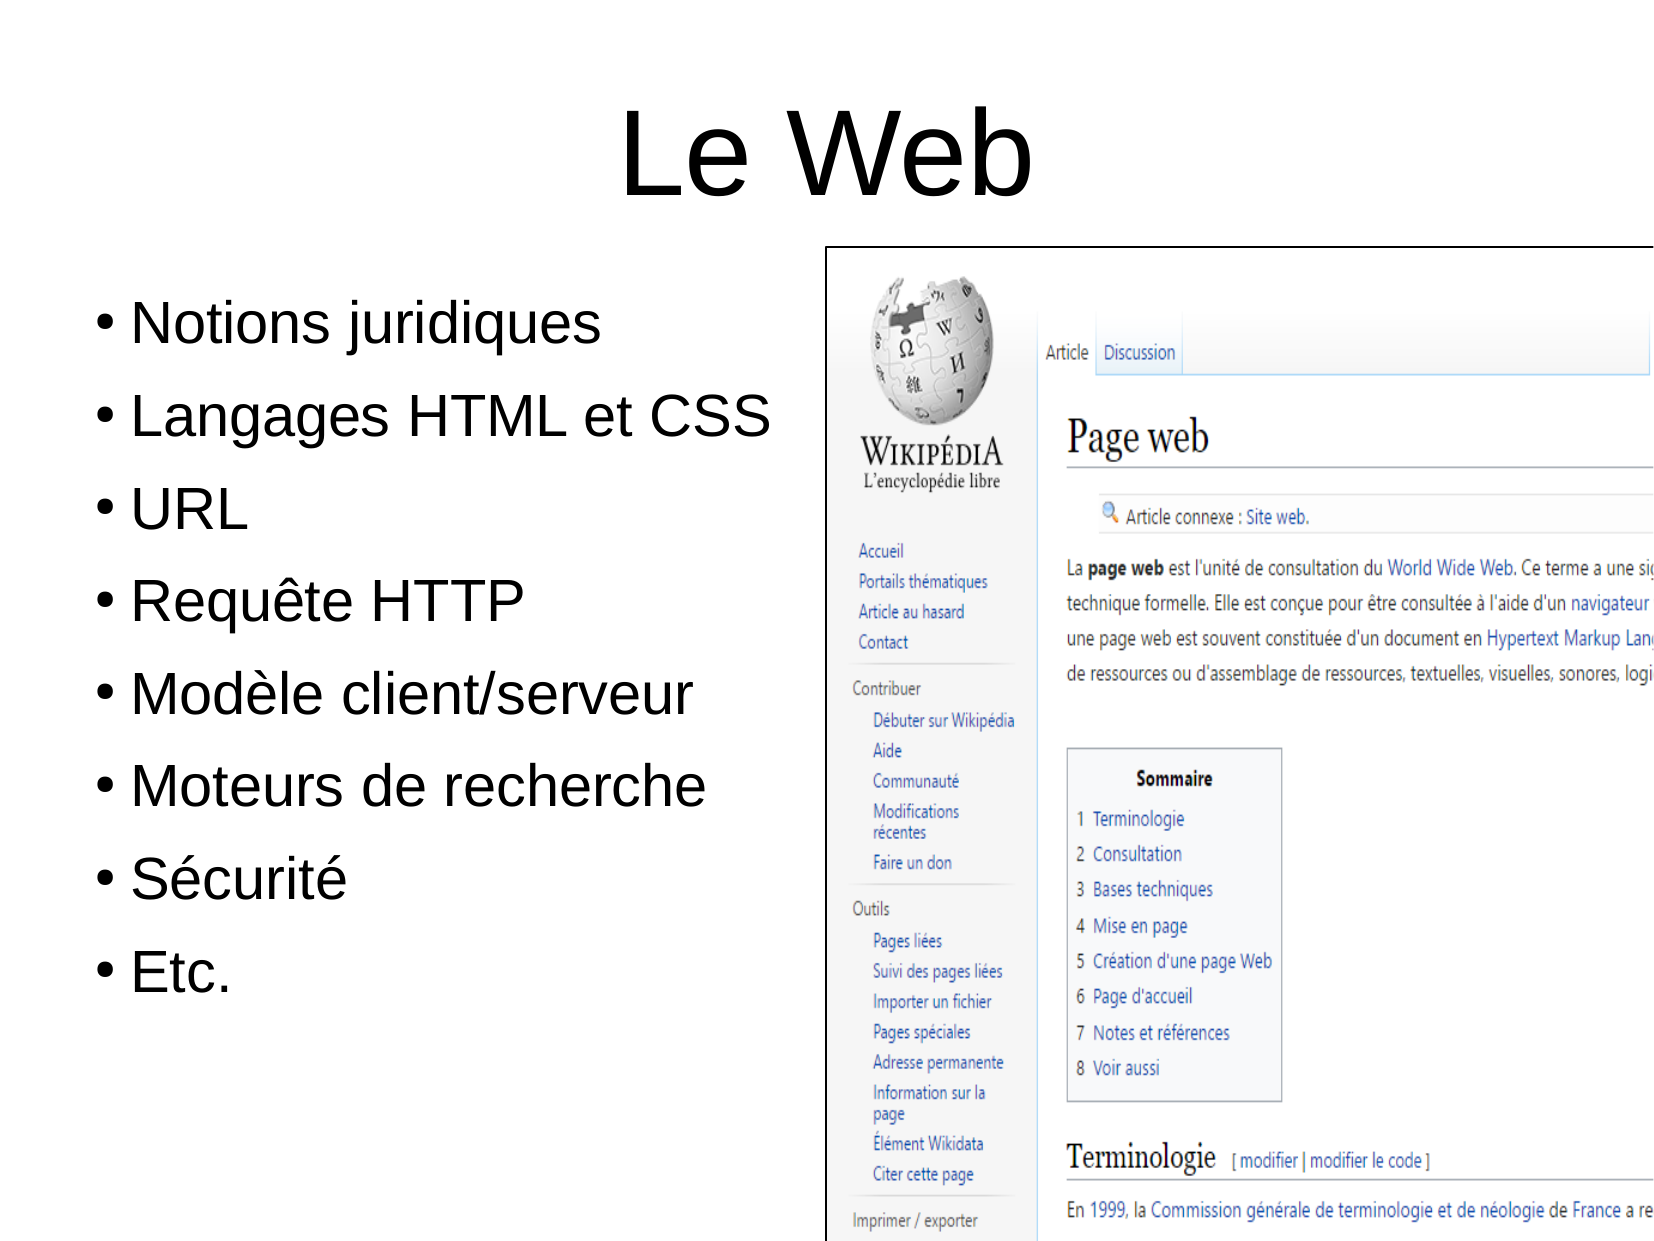

# Le Web
Notions juridiques
Langages HTML et CSS
URL
Requête HTTP
Modèle client/serveur
Moteurs de recherche
Sécurité
Etc.